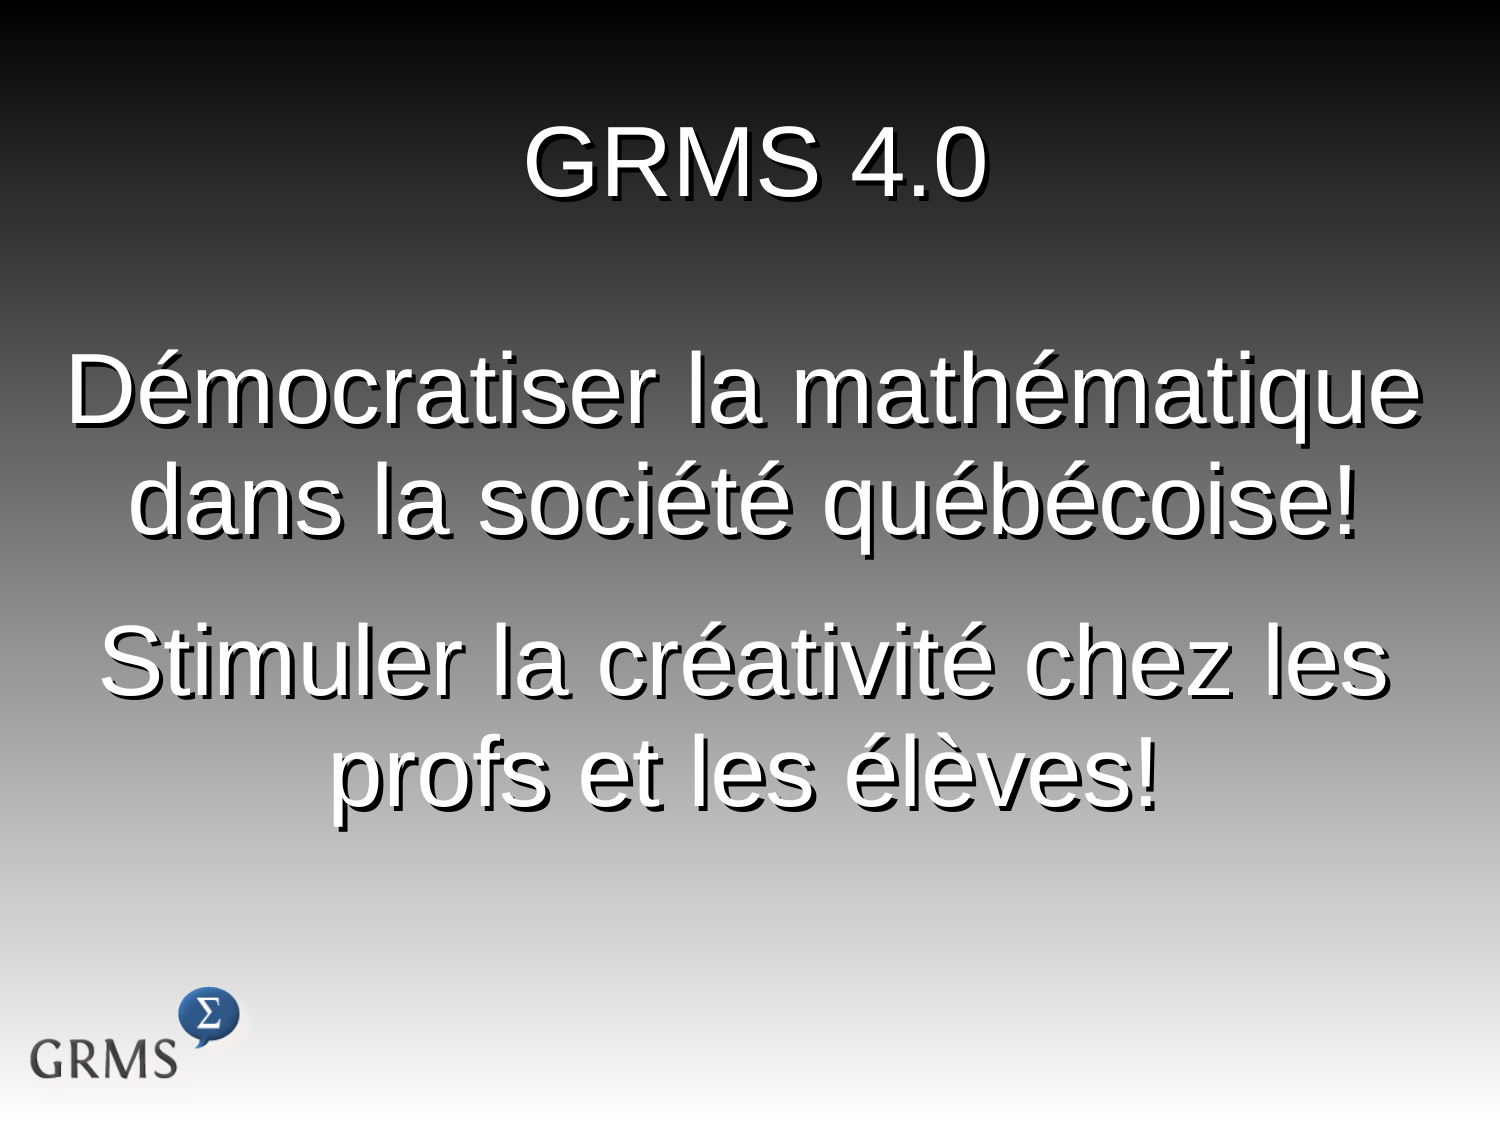

# GRMS 4.0
Démocratiser la mathématique dans la société québécoise!
Stimuler la créativité chez les profs et les élèves!